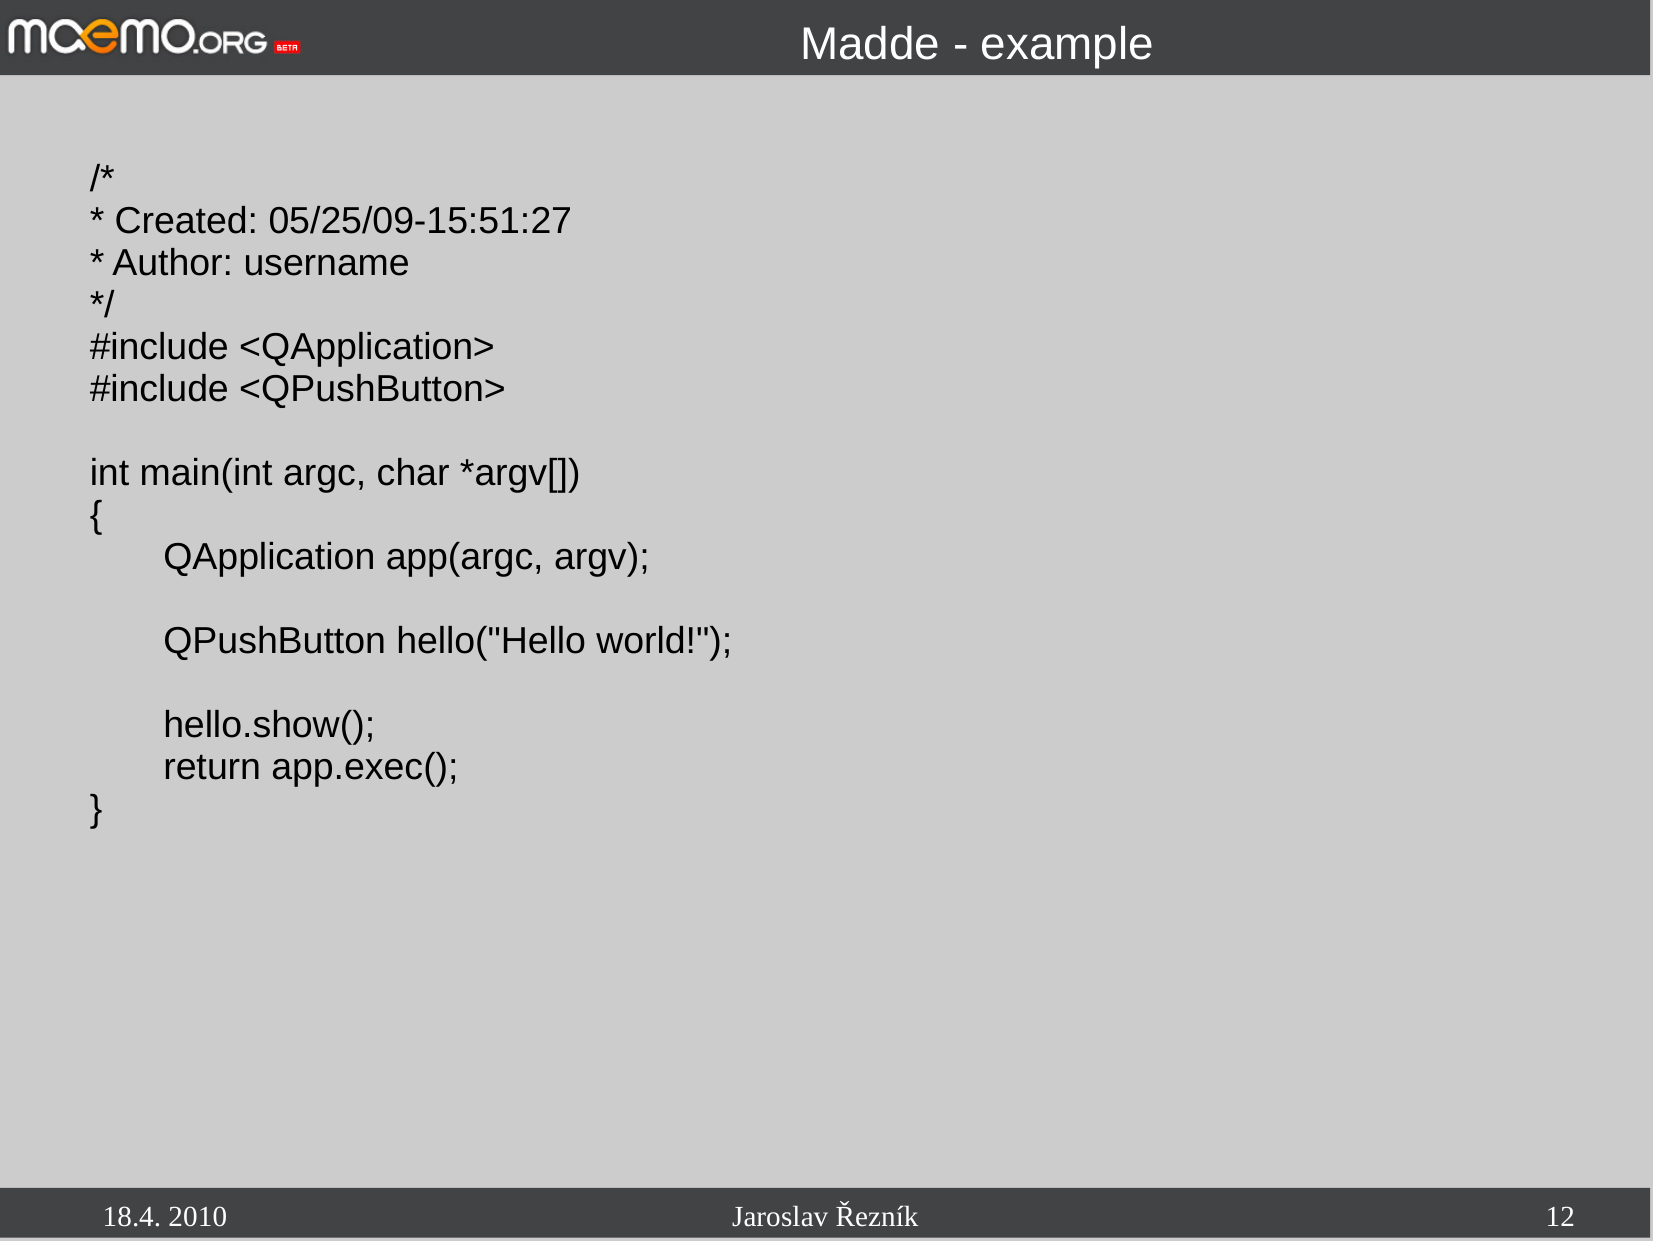

# Madde - example
/*
* Created: 05/25/09-15:51:27
* Author: username
*/
#include <QApplication>
#include <QPushButton>
int main(int argc, char *argv[])
{
 QApplication app(argc, argv);
 QPushButton hello("Hello world!");
 hello.show();
 return app.exec();
}
18.4. 2010
Jaroslav Řezník
12